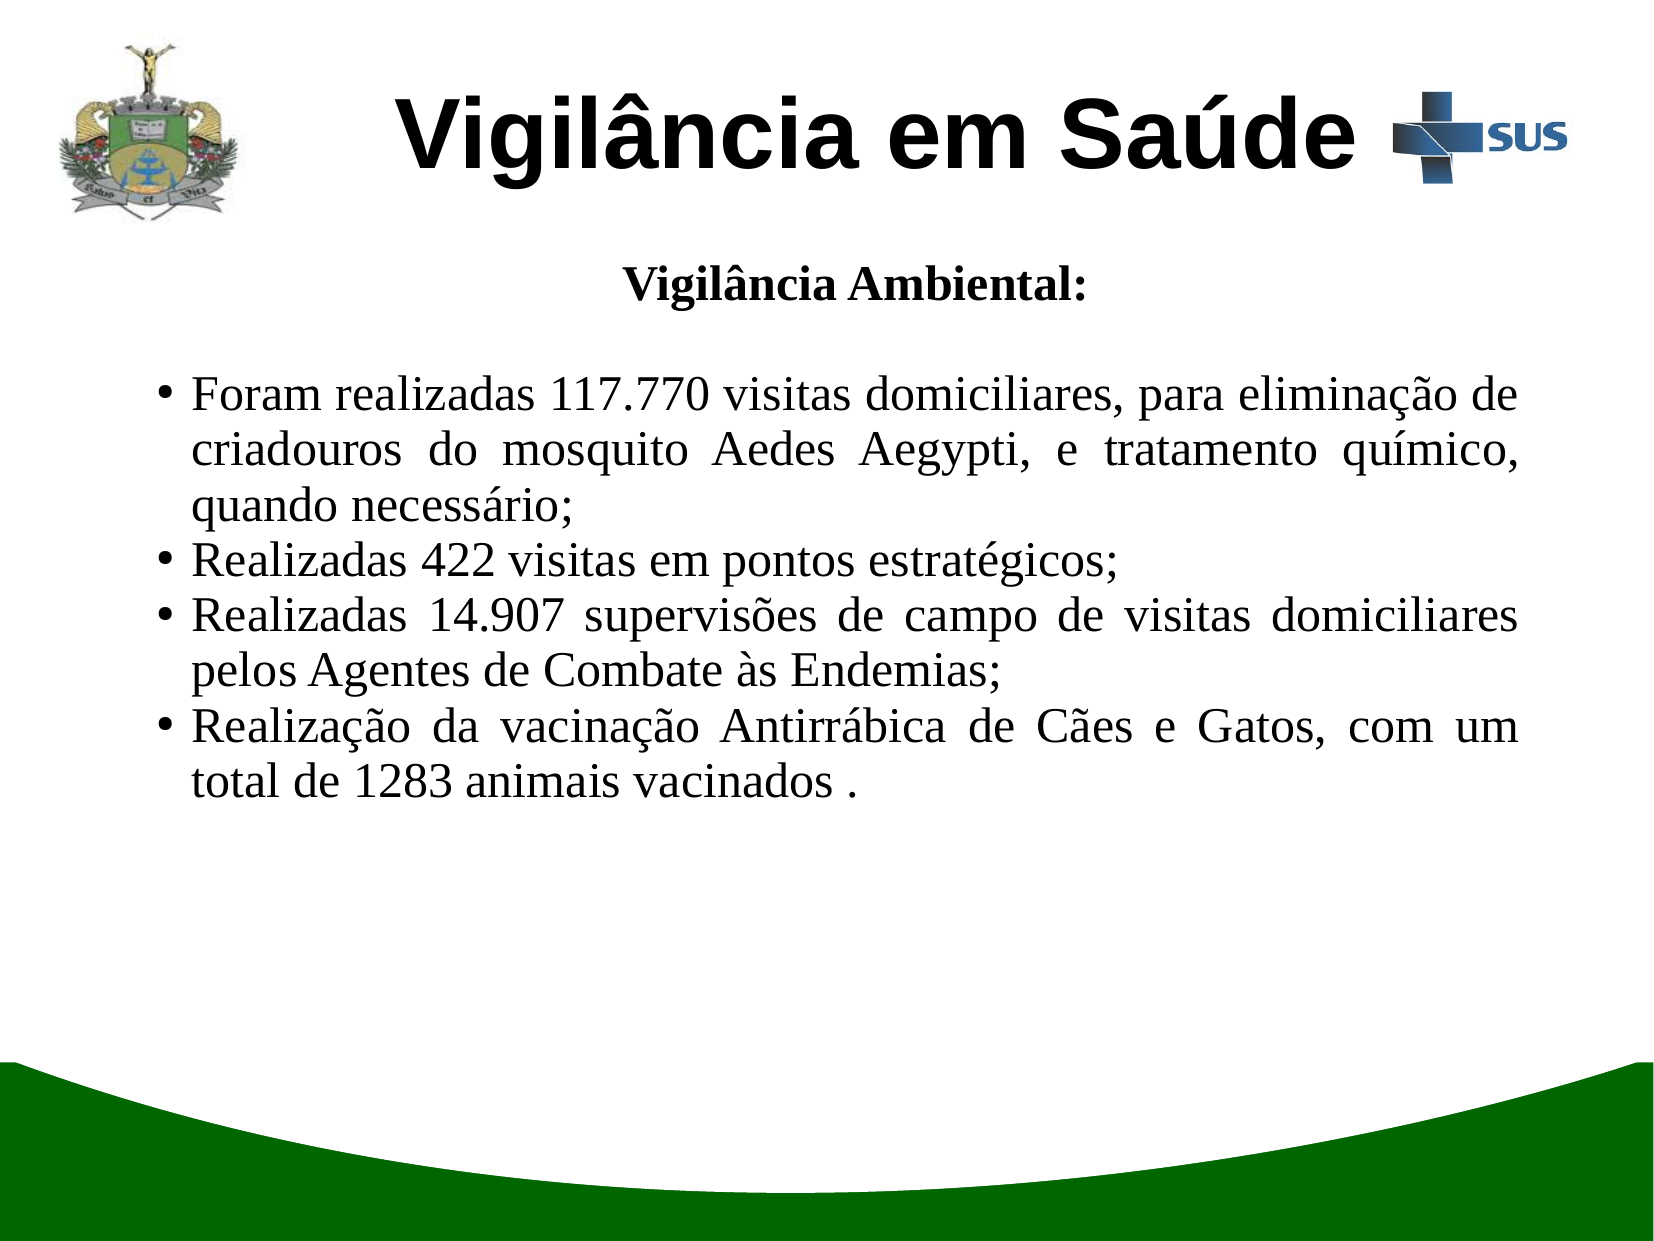

Vigilância em Saúde
Vigilância Ambiental:
Foram realizadas 117.770 visitas domiciliares, para eliminação de criadouros do mosquito Aedes Aegypti, e tratamento químico, quando necessário;
Realizadas 422 visitas em pontos estratégicos;
Realizadas 14.907 supervisões de campo de visitas domiciliares pelos Agentes de Combate às Endemias;
Realização da vacinação Antirrábica de Cães e Gatos, com um total de 1283 animais vacinados .